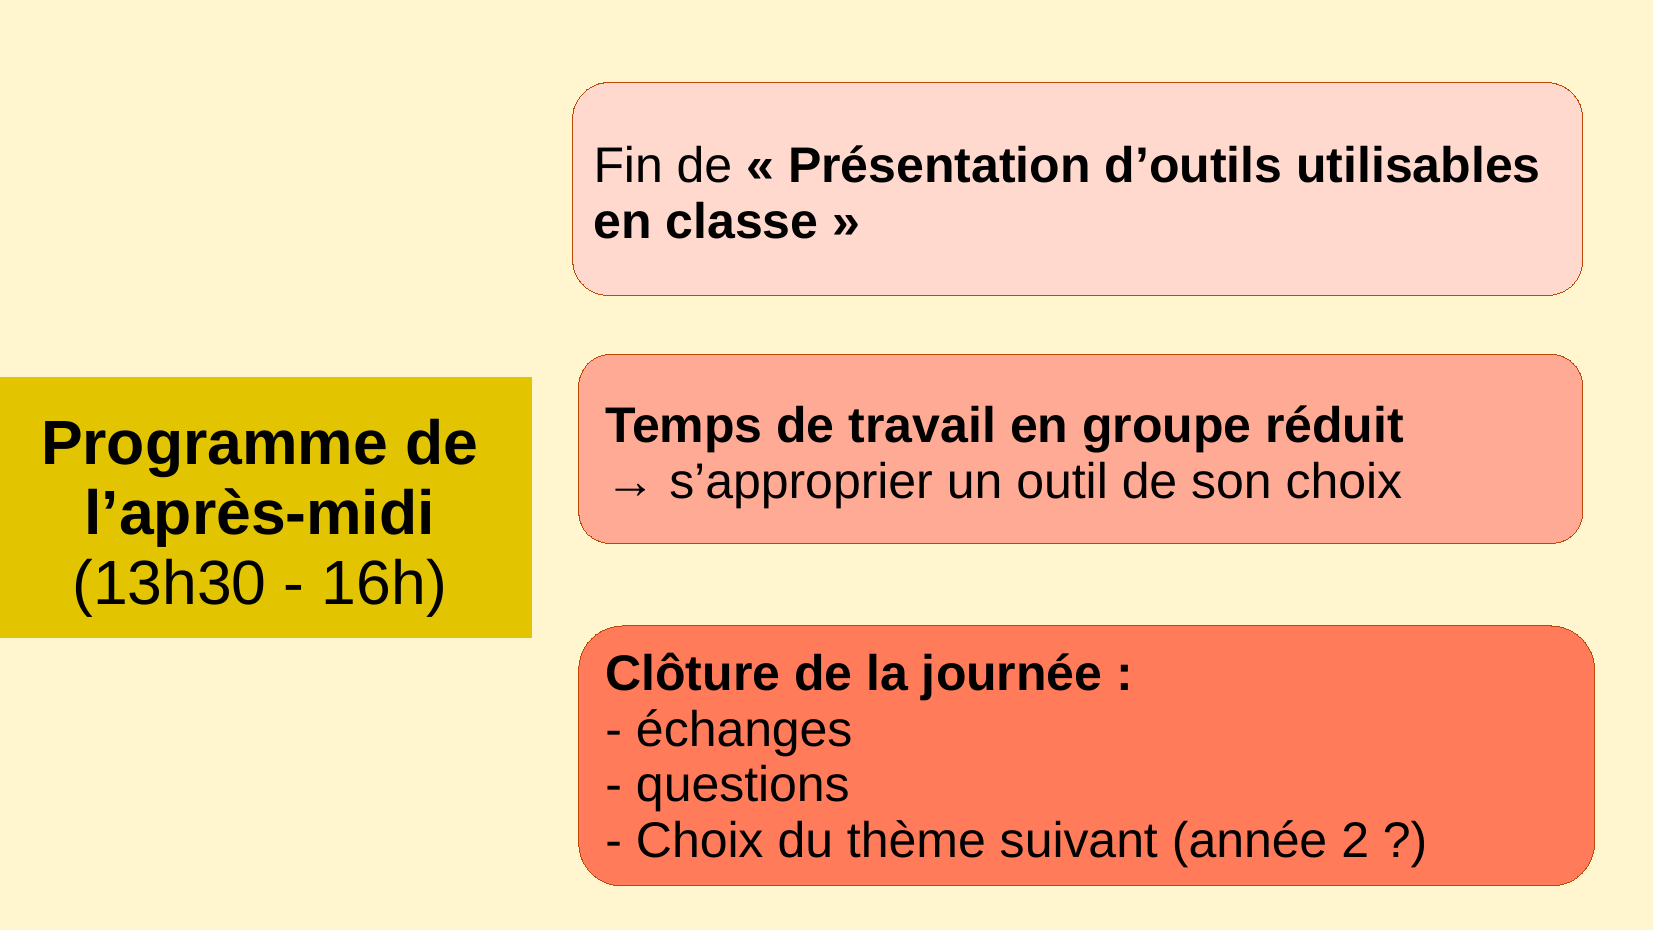

Fin de « Présentation d’outils utilisables en classe »
Temps de travail en groupe réduit
→ s’approprier un outil de son choix
Programme de l’après-midi
(13h30 - 16h)
Clôture de la journée :
- échanges
- questions
- Choix du thème suivant (année 2 ?)